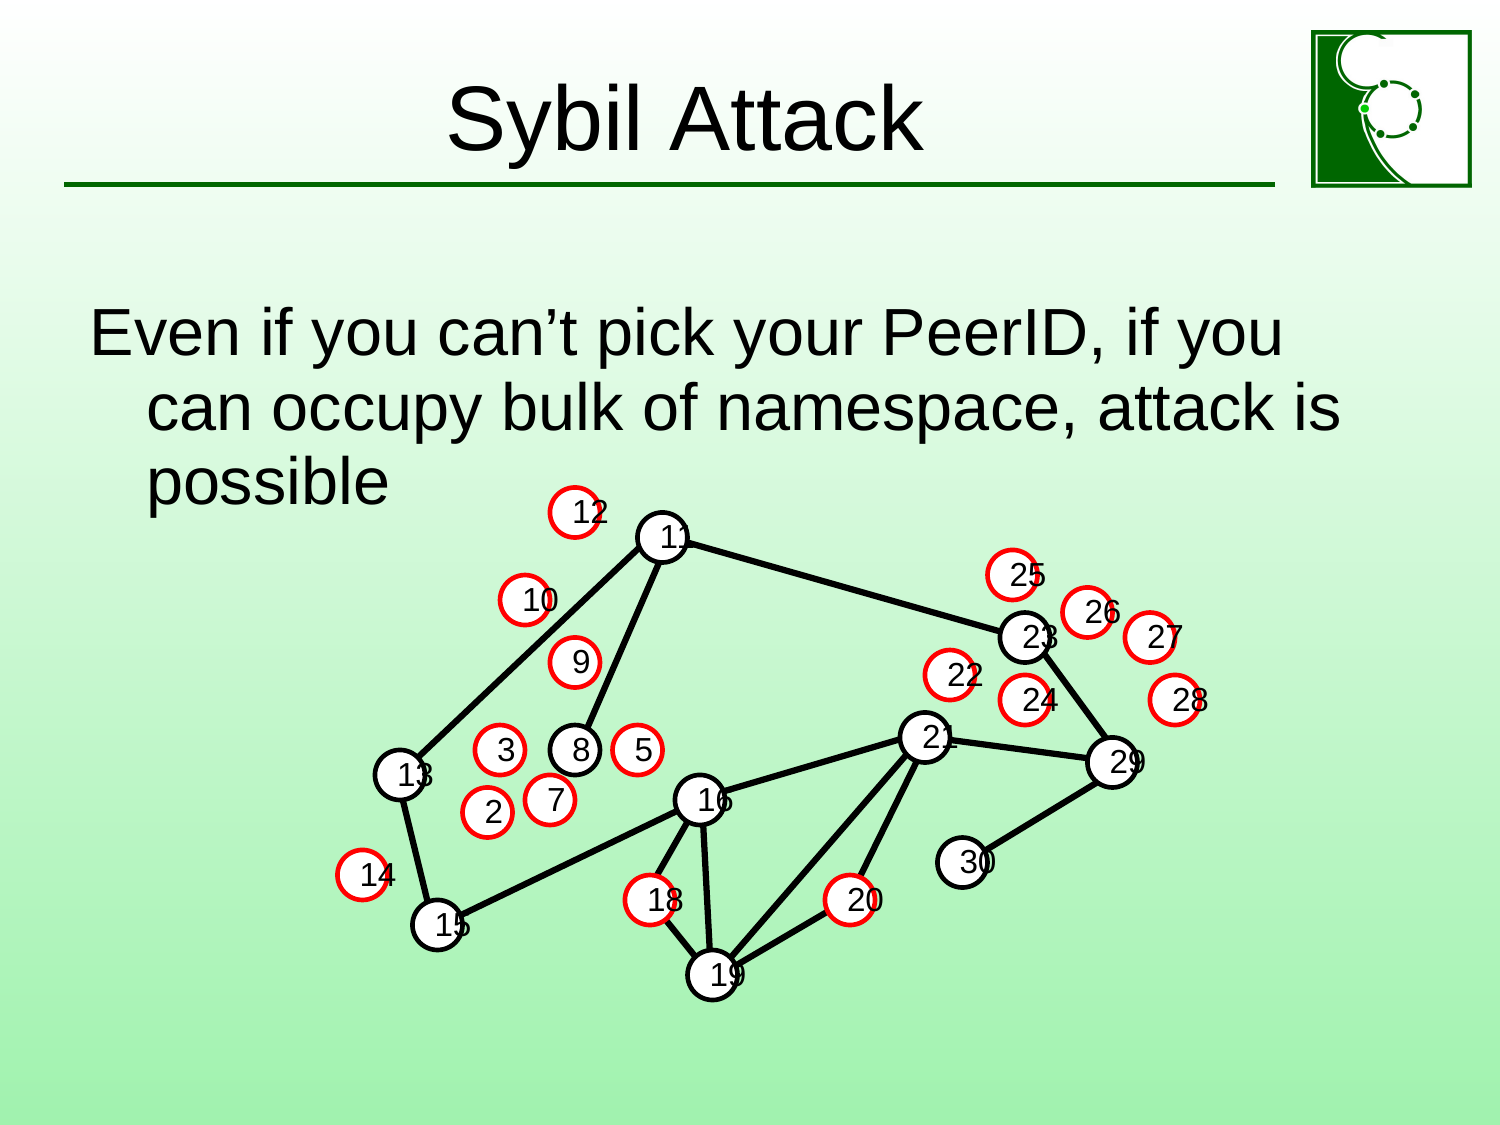

# Sybil Attack
Even if you can’t pick your PeerID, if you can occupy bulk of namespace, attack is possible
12
11
25
10
26
23
27
9
22
24
28
21
3
8
5
29
13
7
16
2
30
14
18
20
15
19